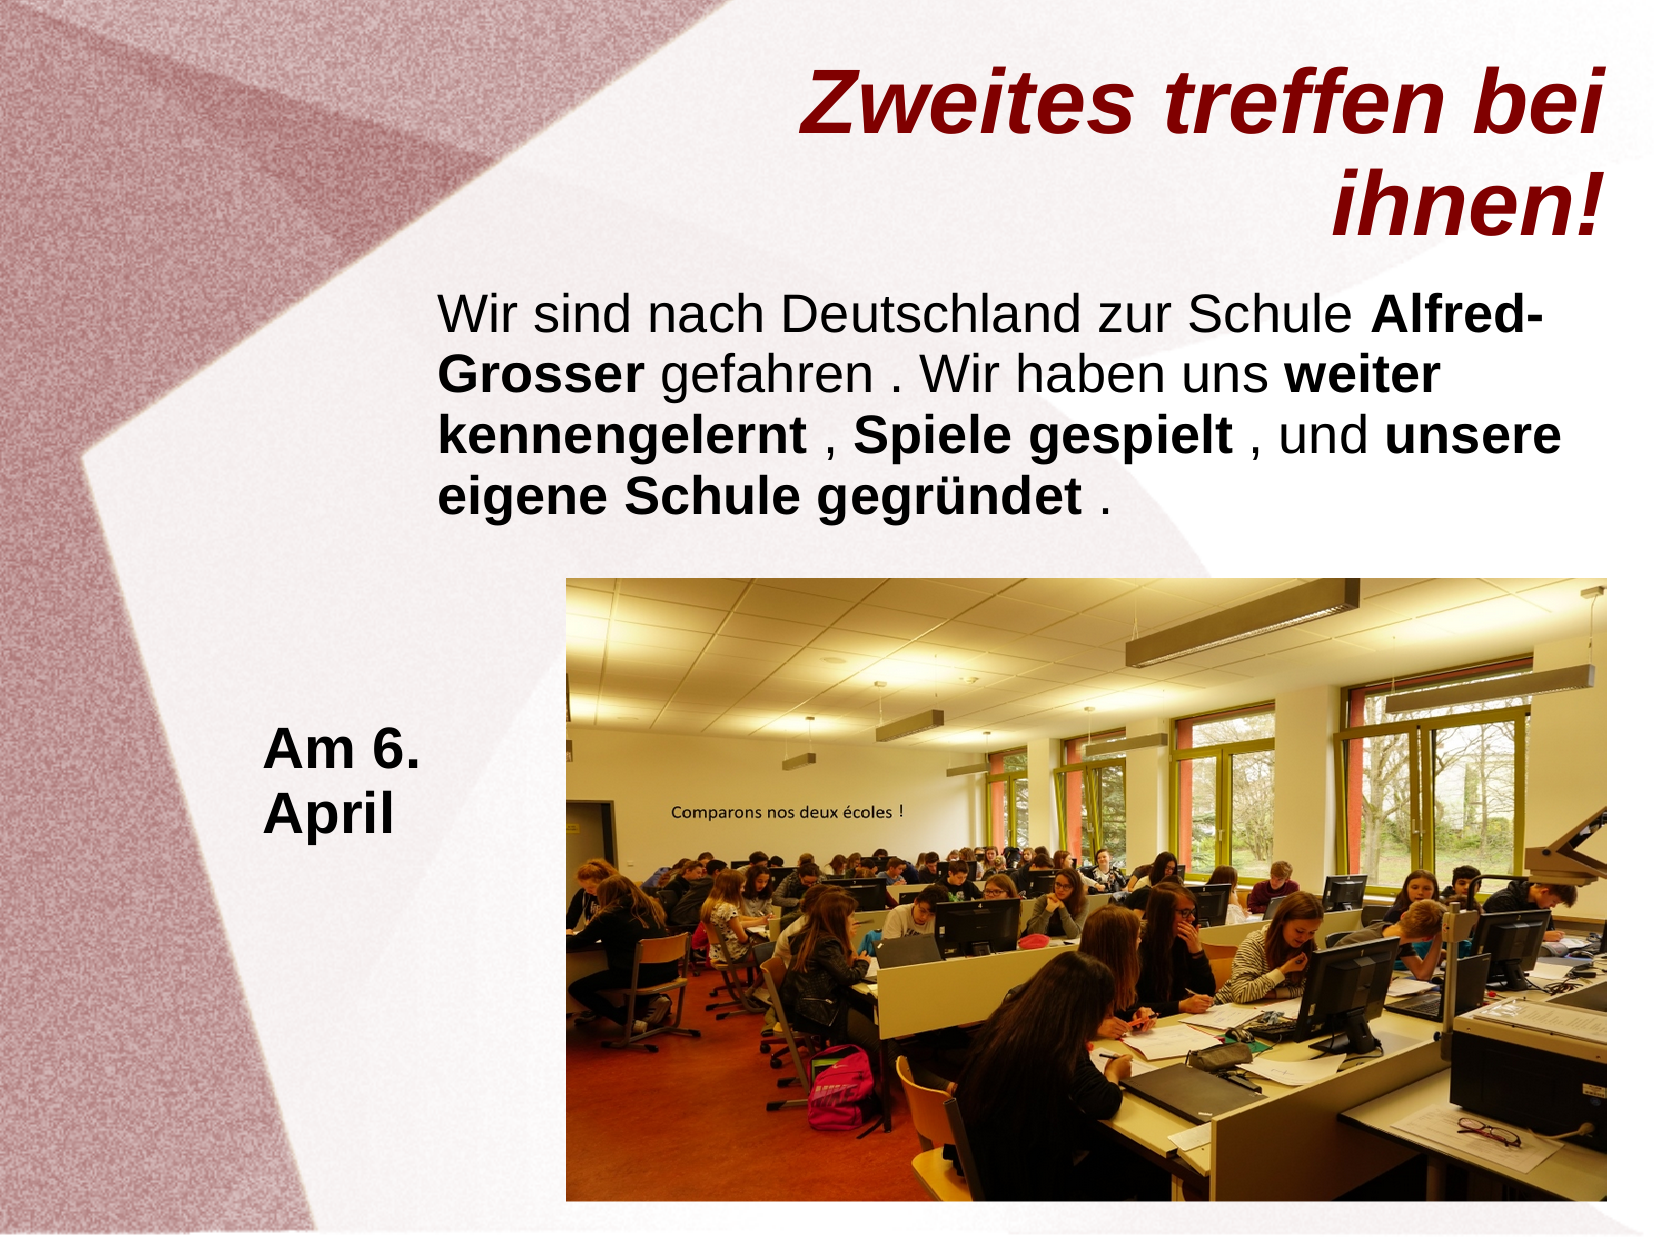

# Zweites treffen bei ihnen!
Wir sind nach Deutschland zur Schule Alfred-Grosser gefahren . Wir haben uns weiter kennengelernt , Spiele gespielt , und unsere eigene Schule gegründet .
Am 6. April